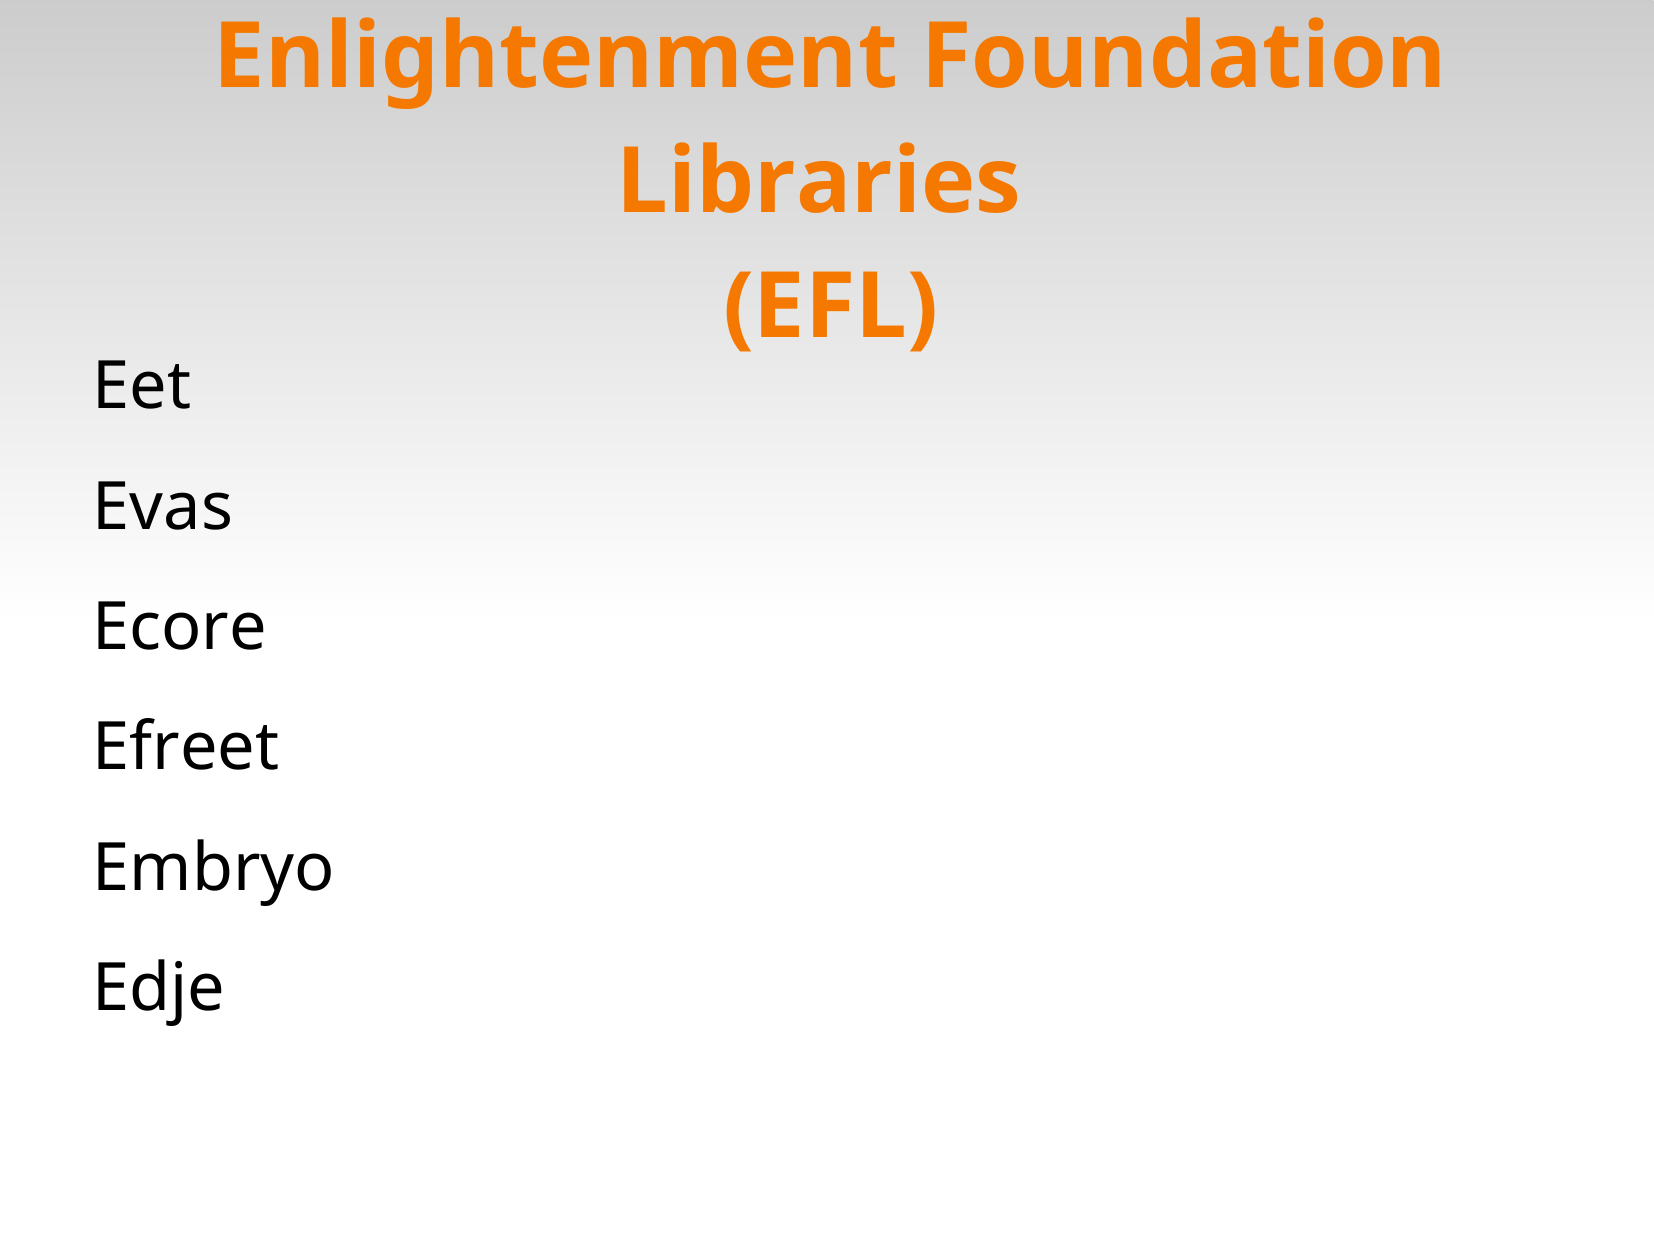

# Enlightenment Foundation Libraries (EFL)
Eet
Evas
Ecore
Efreet
Embryo
Edje